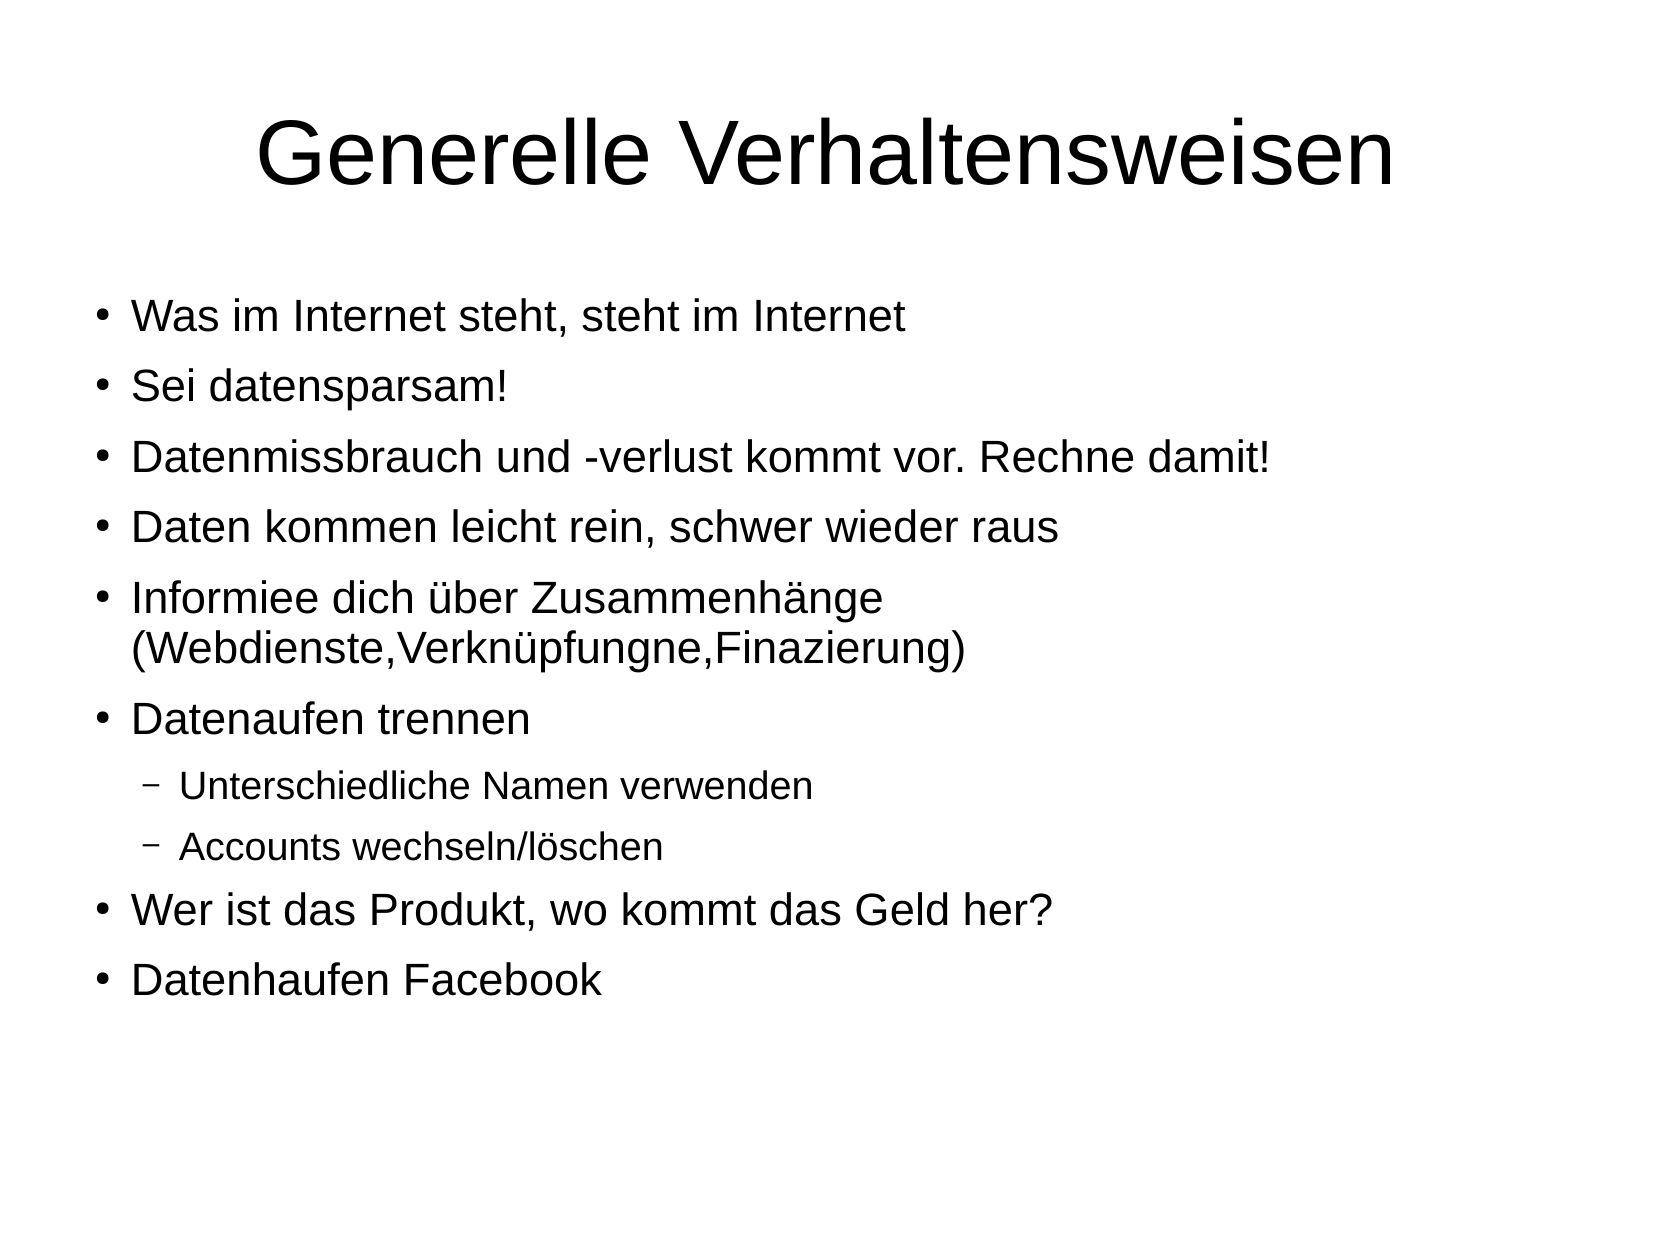

# Generelle Verhaltensweisen
Was im Internet steht, steht im Internet
Sei datensparsam!
Datenmissbrauch und -verlust kommt vor. Rechne damit!
Daten kommen leicht rein, schwer wieder raus
Informiee dich über Zusammenhänge (Webdienste,Verknüpfungne,Finazierung)
Datenaufen trennen
Unterschiedliche Namen verwenden
Accounts wechseln/löschen
Wer ist das Produkt, wo kommt das Geld her?
Datenhaufen Facebook